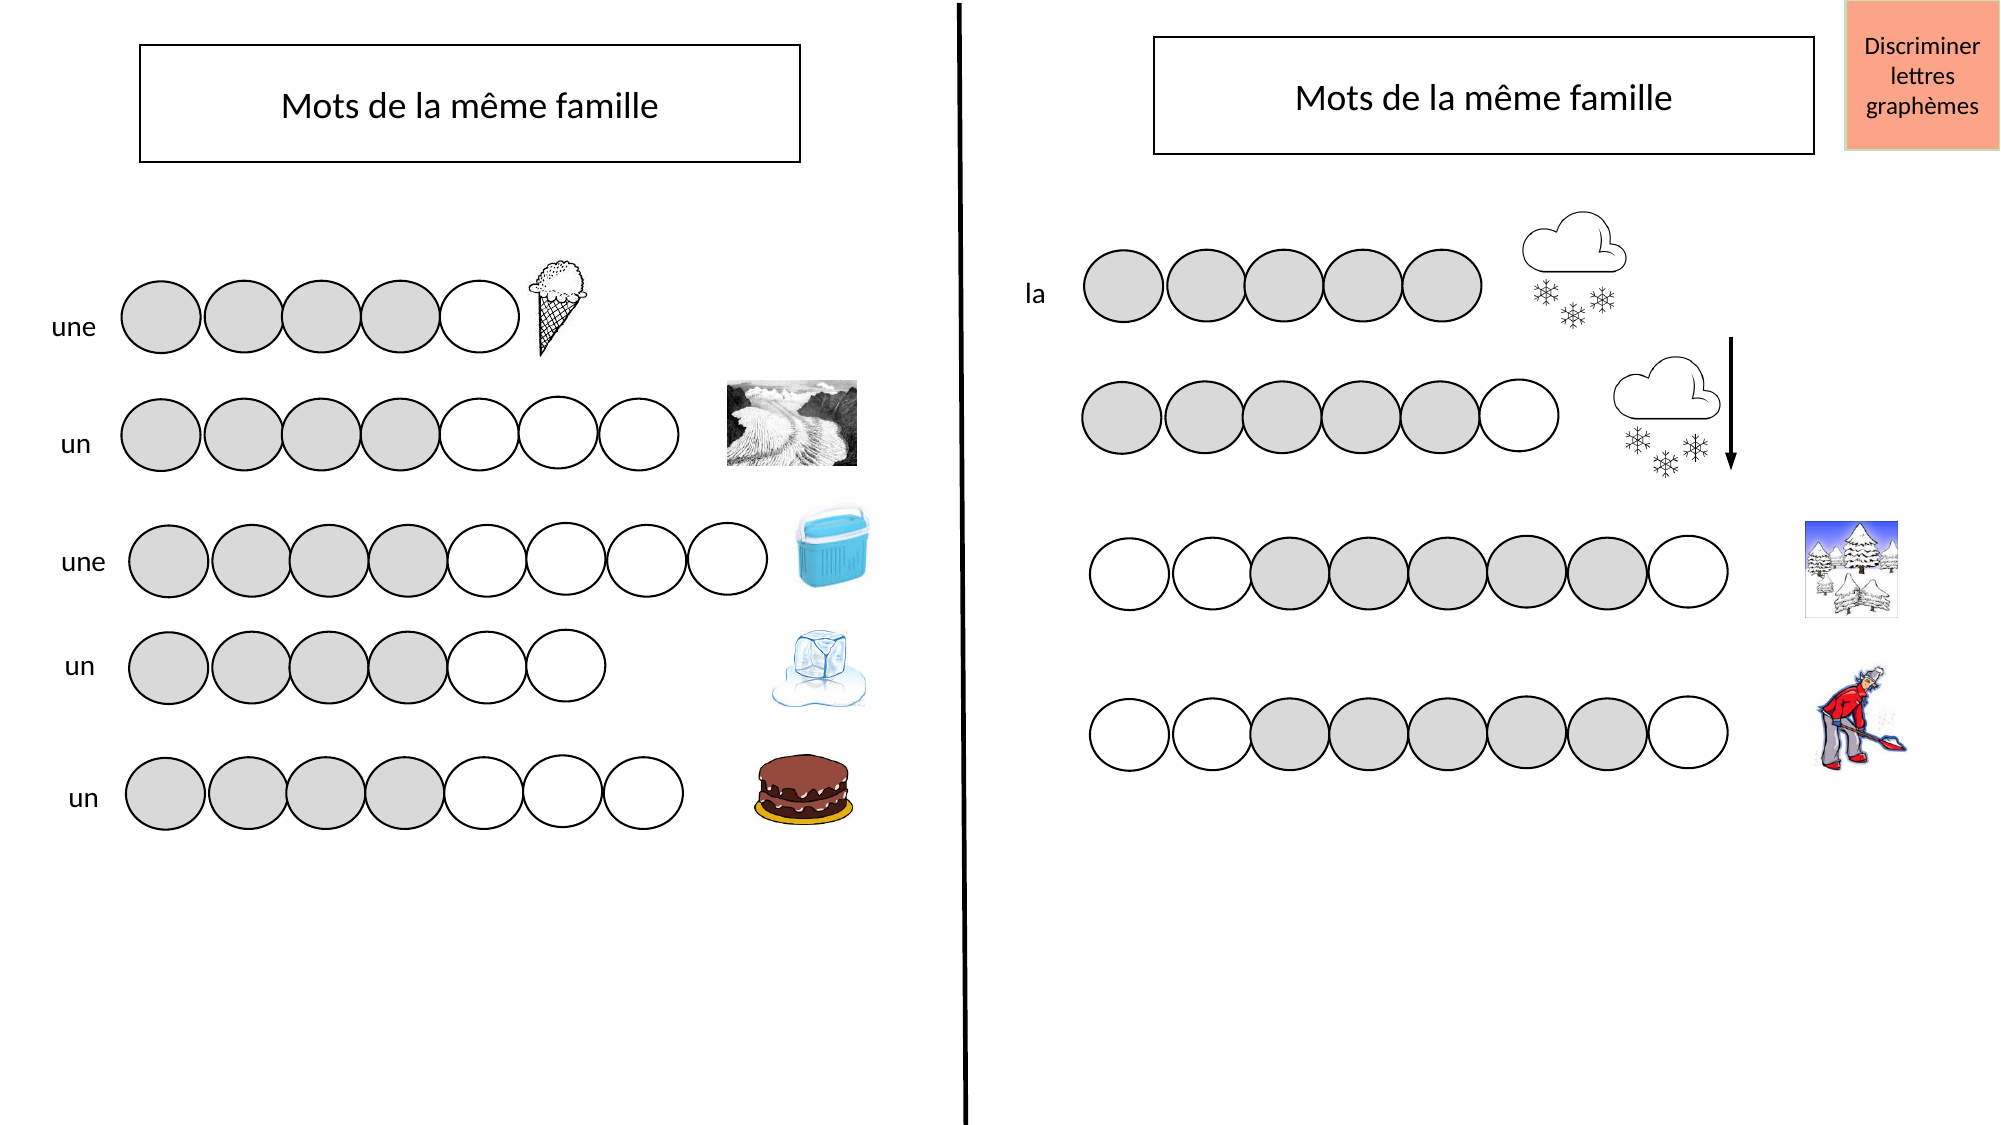

Discriminer lettres graphèmes
Mots de la même famille
Mots de la même famille
la
une
un
une
un
un